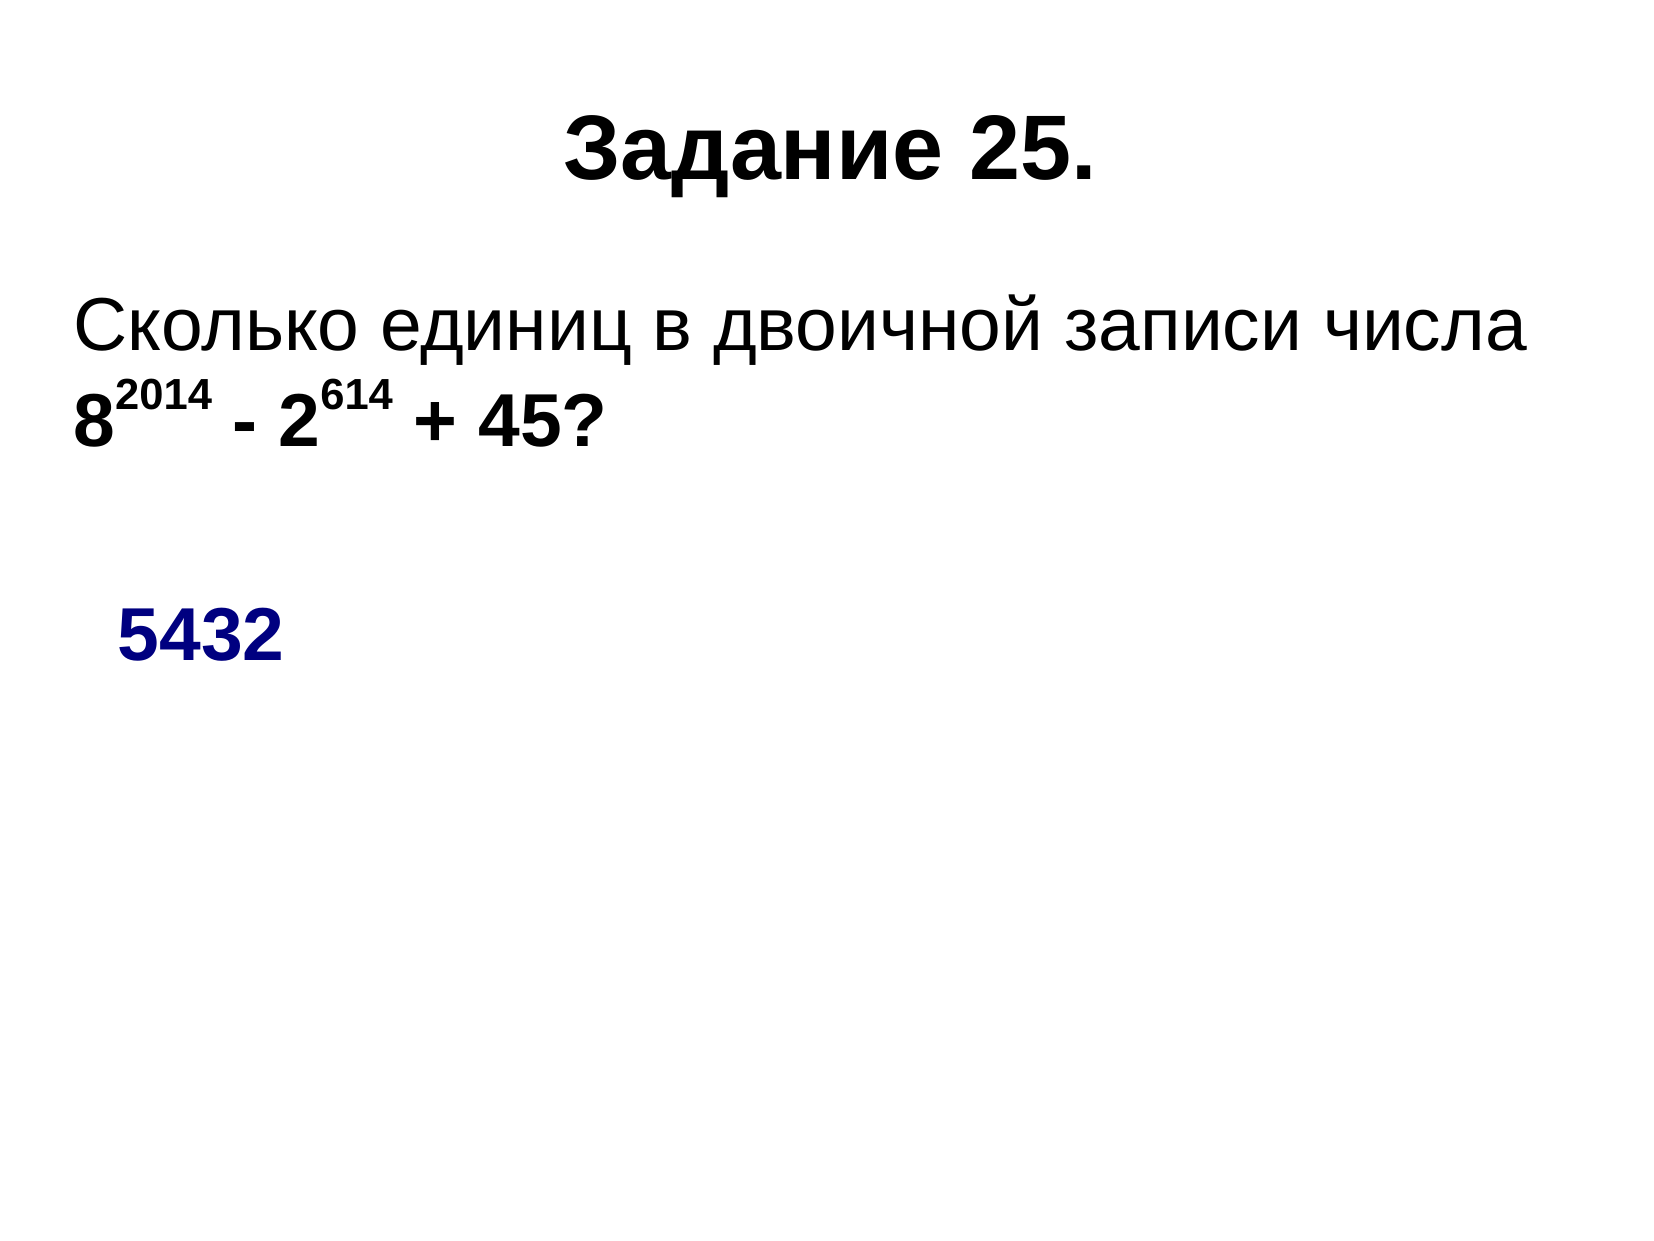

# Задание 25.
Сколько единиц в двоичной записи числа
82014 - 2614 + 45?
5432